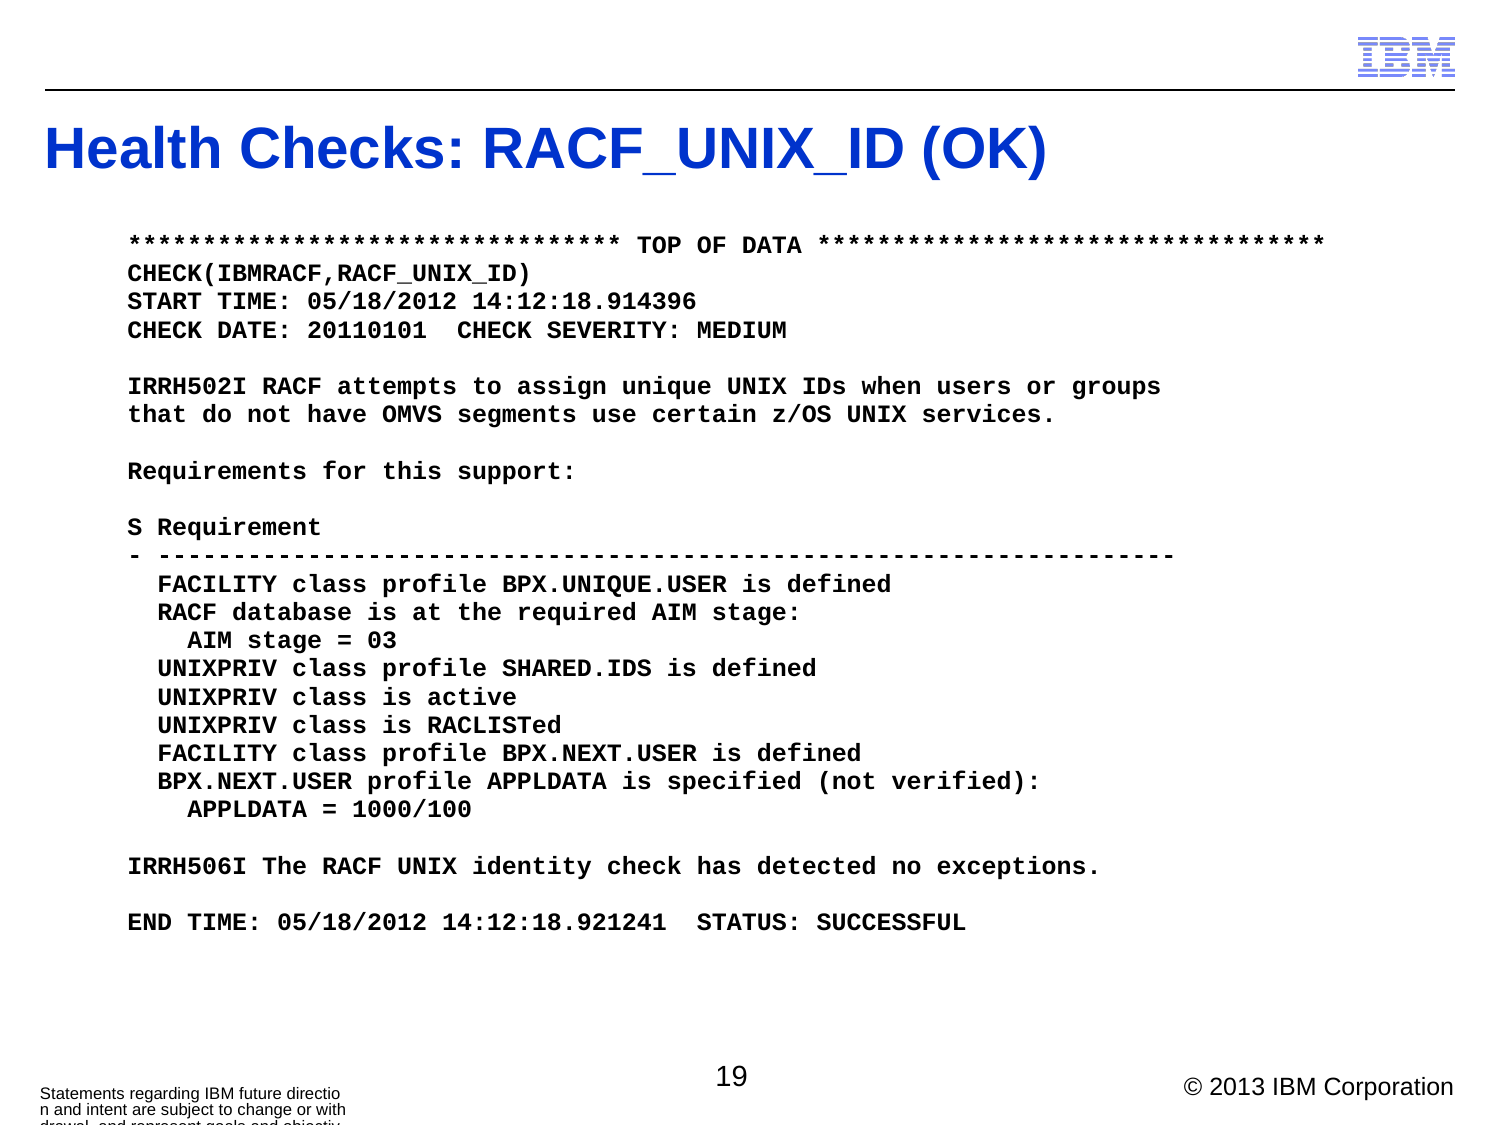

# Health Checks: RACF_UNIX_ID (OK)
| \*\*\*\*\*\*\*\*\*\*\*\*\*\*\*\*\*\*\*\*\*\*\*\*\*\*\*\*\*\*\*\*\* TOP OF DATA \*\*\*\*\*\*\*\*\*\*\*\*\*\*\*\*\*\*\*\*\*\*\*\*\*\*\*\*\*\*\*\*\*\* CHECK(IBMRACF,RACF\_UNIX\_ID) START TIME: 05/18/2012 14:12:18.914396 CHECK DATE: 20110101 CHECK SEVERITY: MEDIUM IRRH502I RACF attempts to assign unique UNIX IDs when users or groups that do not have OMVS segments use certain z/OS UNIX services. Requirements for this support: S Requirement - -------------------------------------------------------------------- FACILITY class profile BPX.UNIQUE.USER is defined RACF database is at the required AIM stage: AIM stage = 03 UNIXPRIV class profile SHARED.IDS is defined UNIXPRIV class is active UNIXPRIV class is RACLISTed FACILITY class profile BPX.NEXT.USER is defined BPX.NEXT.USER profile APPLDATA is specified (not verified): APPLDATA = 1000/100 IRRH506I The RACF UNIX identity check has detected no exceptions. END TIME: 05/18/2012 14:12:18.921241 STATUS: SUCCESSFUL |
| --- |
19
Statements regarding IBM future direction and intent are subject to change or withdrawal, and represent goals and objectives only.